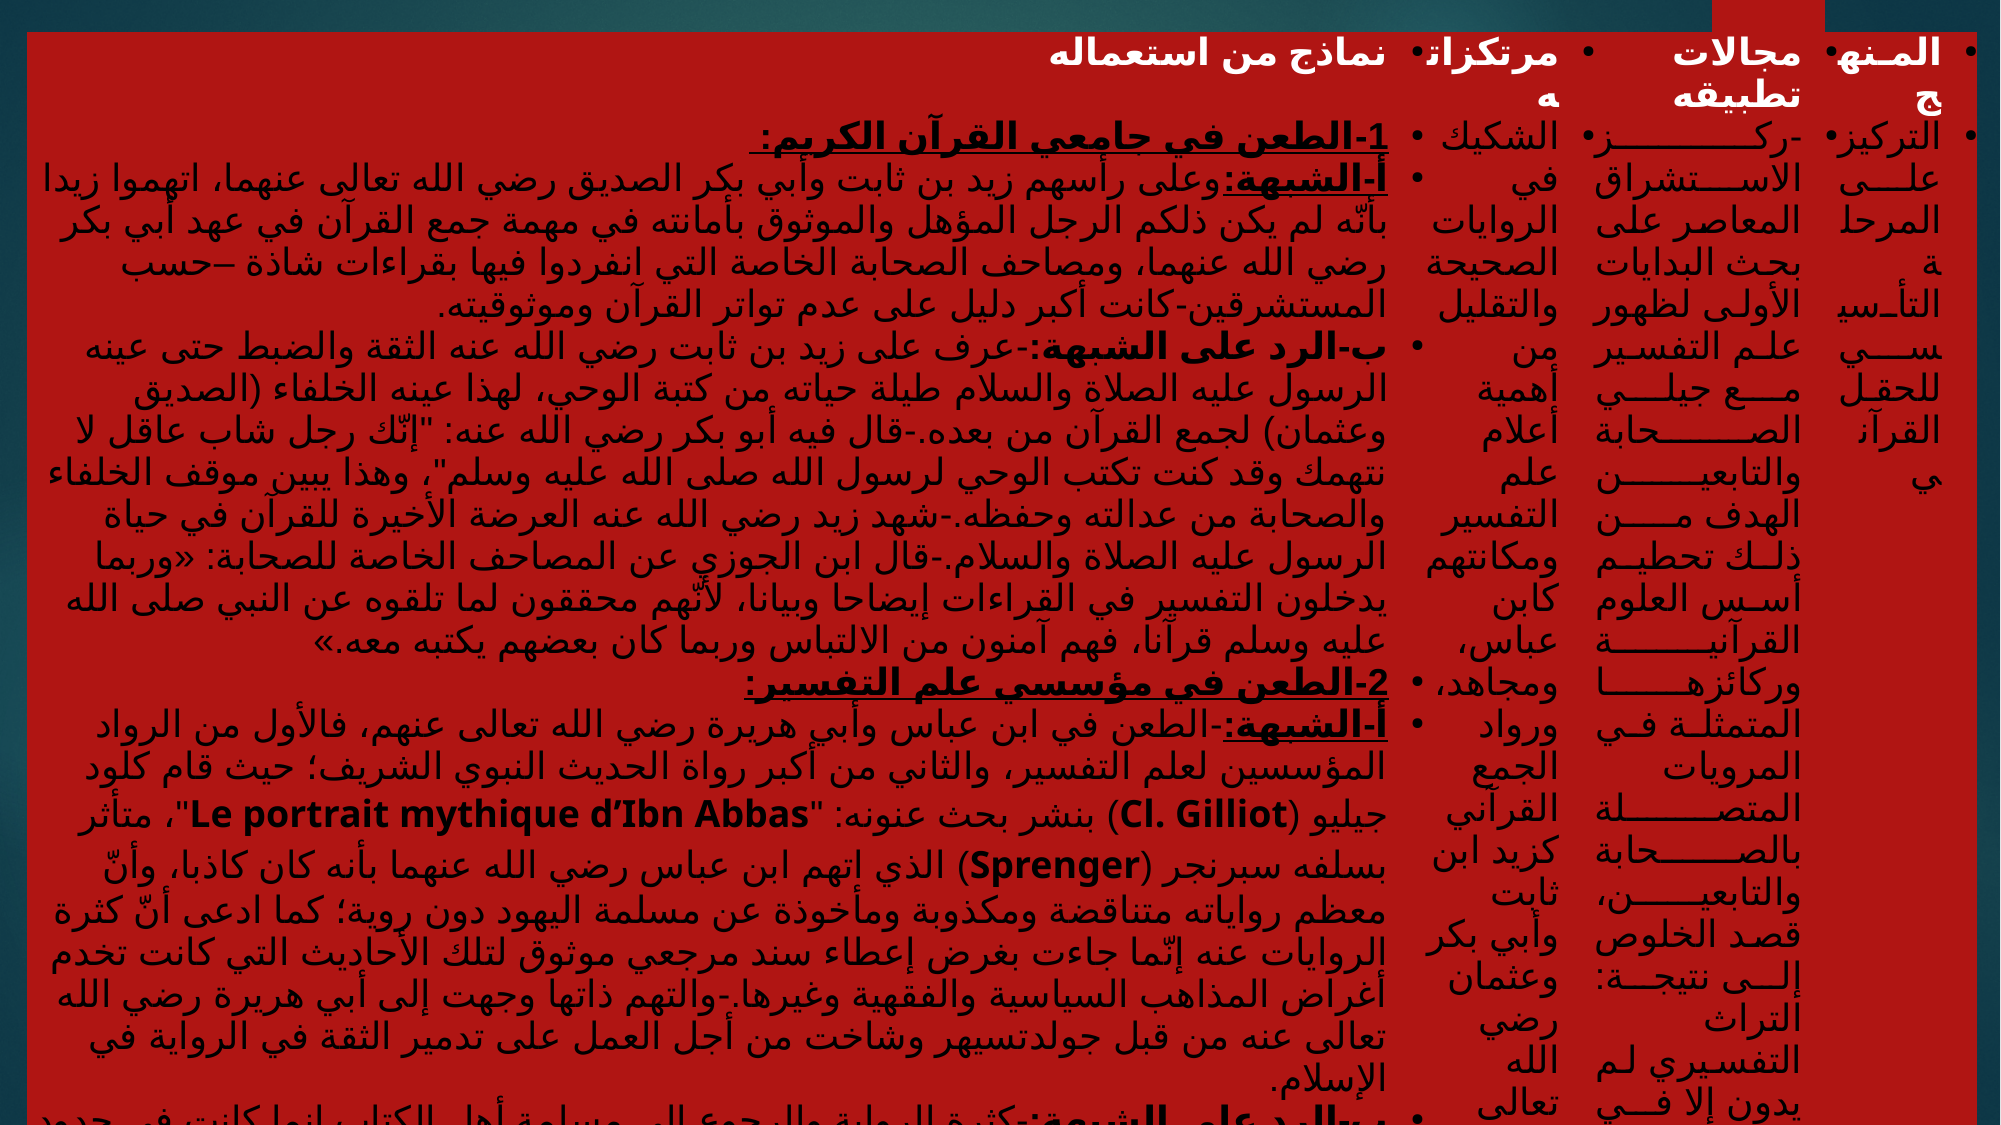

#
| نماذج من استعماله | مرتكزاته | مجالات تطبيقه | المنهج |
| --- | --- | --- | --- |
| 1-الطعن في جامعي القرآن الكريم: أ-الشبهة:وعلى رأسهم زيد بن ثابت وأبي بكر الصديق رضي الله تعالى عنهما، اتهموا زيدا بأنّه لم يكن ذلكم الرجل المؤهل والموثوق بأمانته في مهمة جمع القرآن في عهد أبي بكر رضي الله عنهما، ومصاحف الصحابة الخاصة التي انفردوا فيها بقراءات شاذة –حسب المستشرقين-كانت أكبر دليل على عدم تواتر القرآن وموثوقيته. ب-الرد على الشبهة:-عرف على زيد بن ثابت رضي الله عنه الثقة والضبط حتى عينه الرسول عليه الصلاة والسلام طيلة حياته من كتبة الوحي، لهذا عينه الخلفاء (الصديق وعثمان) لجمع القرآن من بعده.-قال فيه أبو بكر رضي الله عنه: "إنّك رجل شاب عاقل لا نتهمك وقد كنت تكتب الوحي لرسول الله صلى الله عليه وسلم"، وهذا يبين موقف الخلفاء والصحابة من عدالته وحفظه.-شهد زيد رضي الله عنه العرضة الأخيرة للقرآن في حياة الرسول عليه الصلاة والسلام.-قال ابن الجوزي عن المصاحف الخاصة للصحابة: «وربما يدخلون التفسير في القراءات إيضاحا وبيانا، لأنّهم محققون لما تلقوه عن النبي صلى الله عليه وسلم قرآنا، فهم آمنون من الالتباس وربما كان بعضهم يكتبه معه.» 2-الطعن في مؤسسي علم التفسير: أ-الشبهة:-الطعن في ابن عباس وأبي هريرة رضي الله تعالى عنهم، فالأول من الرواد المؤسسين لعلم التفسير، والثاني من أكبر رواة الحديث النبوي الشريف؛ حيث قام كلود جيليو (Cl. Gilliot) بنشر بحث عنونه: "Le portrait mythique d’Ibn Abbas"، متأثر بسلفه سبرنجر (Sprenger) الذي اتهم ابن عباس رضي الله عنهما بأنه كان كاذبا، وأنّ معظم رواياته متناقضة ومكذوبة ومأخوذة عن مسلمة اليهود دون روية؛ كما ادعى أنّ كثرة الروايات عنه إنّما جاءت بغرض إعطاء سند مرجعي موثوق لتلك الأحاديث التي كانت تخدم أغراض المذاهب السياسية والفقهية وغيرها.-والتهم ذاتها وجهت إلى أبي هريرة رضي الله تعالى عنه من قبل جولدتسيهر وشاخت من أجل العمل على تدمير الثقة في الرواية في الإسلام. ب-الرد على الشبهة:-كثرة الرواية والرجوع إلى مسلمة أهل الكتاب إنما كانت في حدود اتفاق القرآن مع التوراة والإنجيل خاصة في المواضع التي أجملت في القرآن وفصلت فيهما، لكنّ الدائرة كانت محدودة جدا، بدليل ما ورد عنه في صحيح البخاري: "يا معشر المسلمين كيف تسألون أهل الكتاب وكتابكم الذي أُنزِل على نبيه صلى الله عليه وسلم أحدثُ الأخبار بالله لم يُشَب؟". | الشكيك في الروايات الصحيحة والتقليل من أهمية أعلام علم التفسير ومكانتهم كابن عباس، ومجاهد، ورواد الجمع القرآني كزيد ابن ثابت وأبي بكر وعثمان رضي الله تعالى عنهم. | -ركز الاستشراق المعاصر على بحث البدايات الأولى لظهور علم التفسير مع جيلي الصحابة والتابعين الهدف من ذلك تحطيم أسس العلوم القرآنية وركائزها المتمثلة في المرويات المتصلة بالصحابة والتابعين، قصد الخلوص إلى نتيجة: التراث التفسيري لم يدون إلا في مرحلة متأخرة عن العصور الأولى. | التركيز على المرحلة التأسيسي للحقل القرآني |